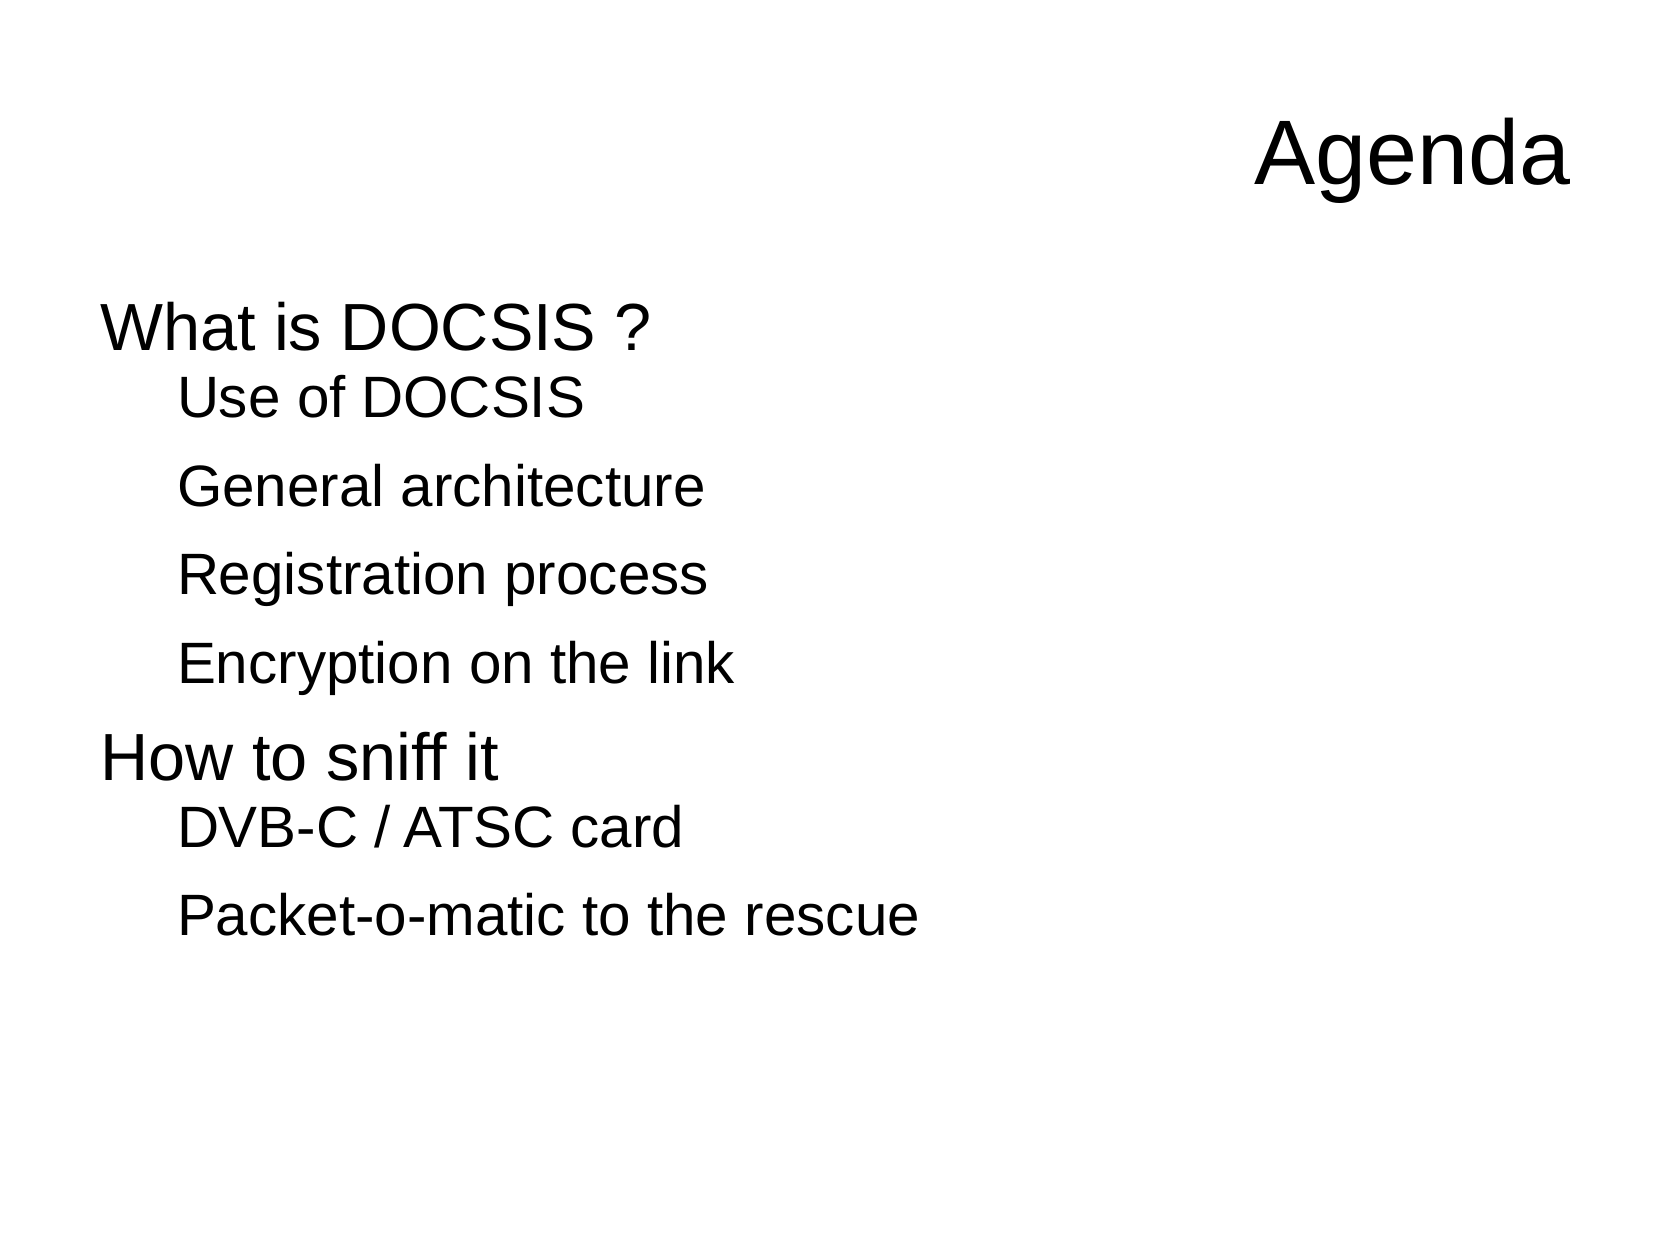

# Agenda
What is DOCSIS ?
Use of DOCSIS
General architecture
Registration process
Encryption on the link
How to sniff it
DVB-C / ATSC card
Packet-o-matic to the rescue